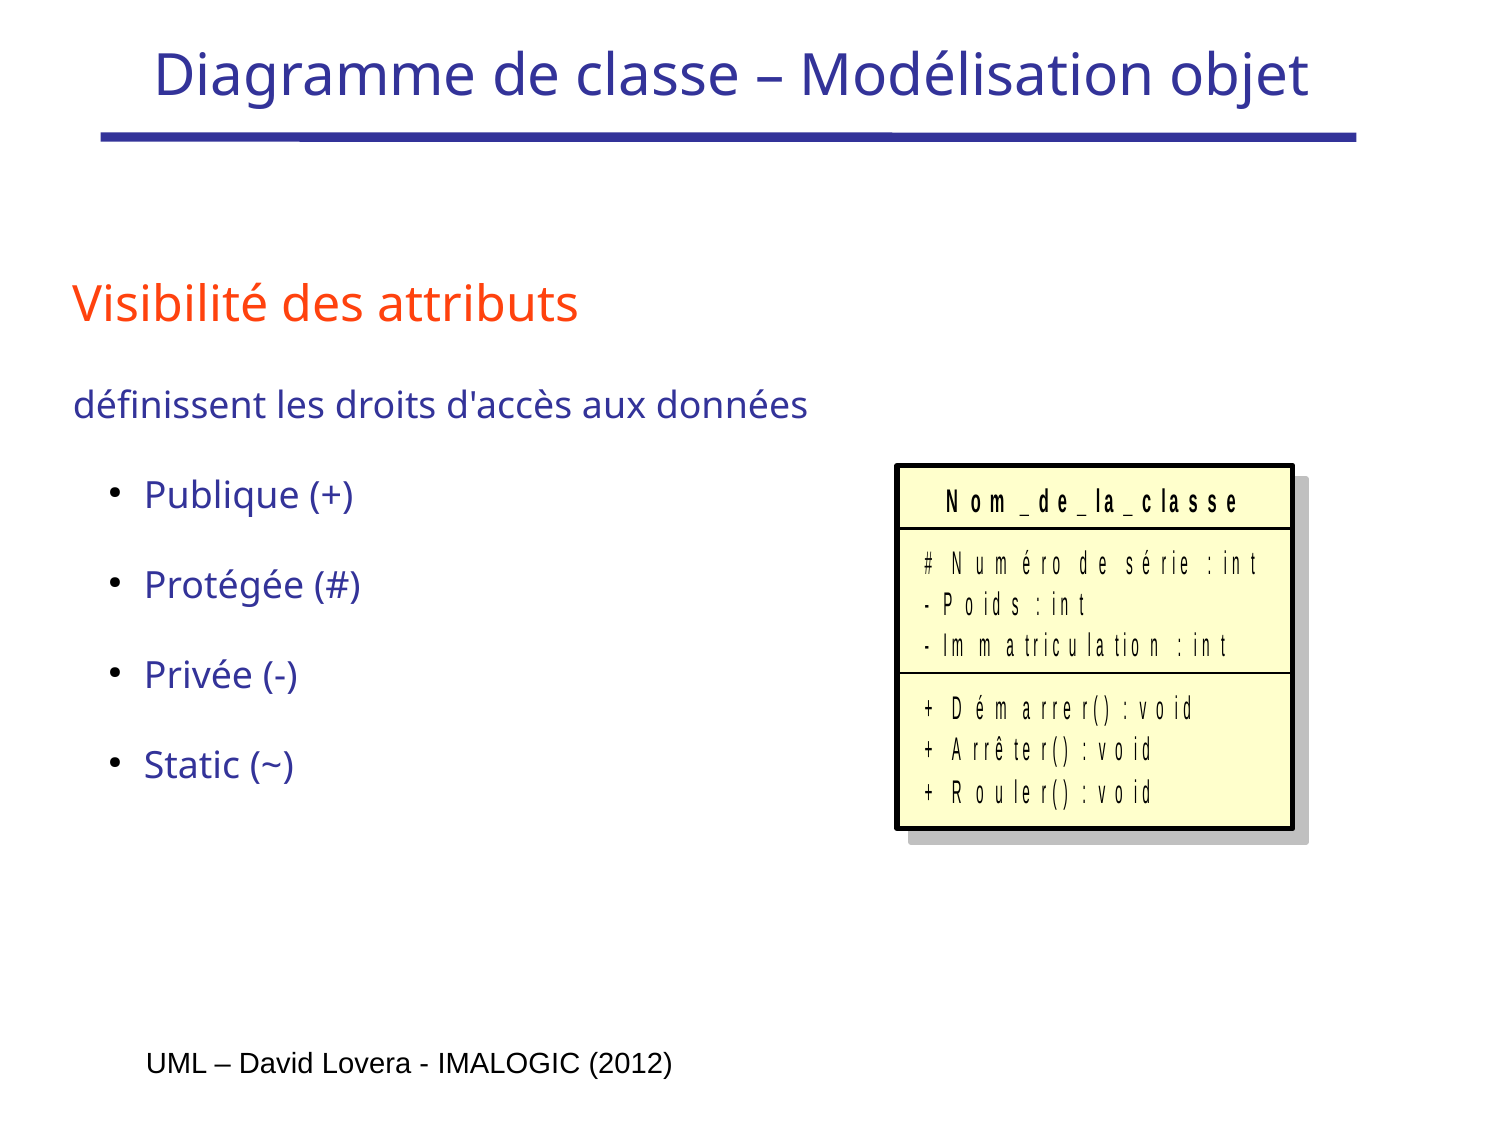

Diagramme de classe – Modélisation objet
Visibilité des attributs
définissent les droits d'accès aux données
Publique (+)
Protégée (#)
Privée (-)
Static (~)
# UML – David Lovera - IMALOGIC (2012)